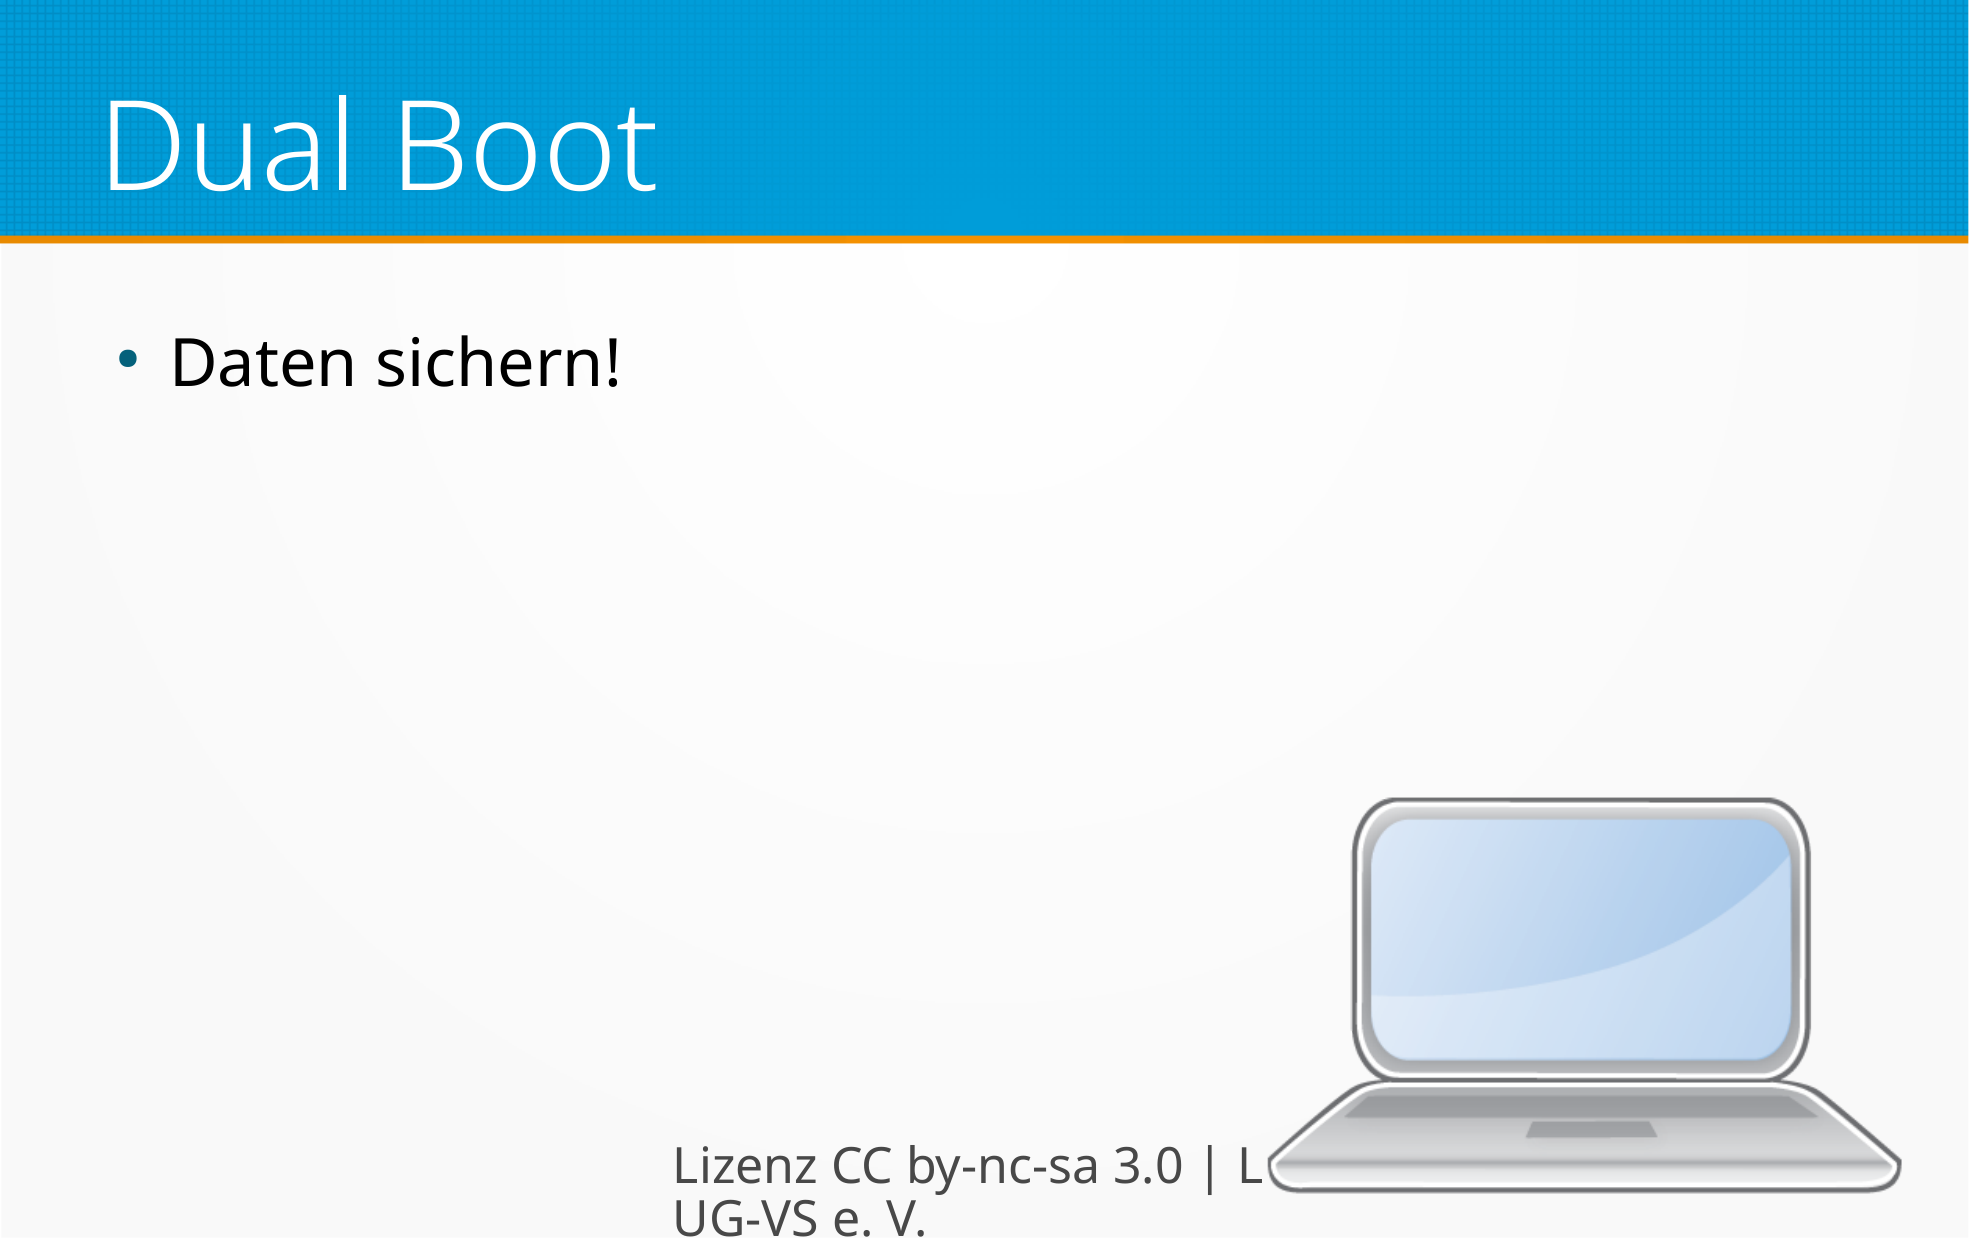

# Dual Boot
Daten sichern!
Lizenz CC by-nc-sa 3.0 | LUG-VS e. V.
2